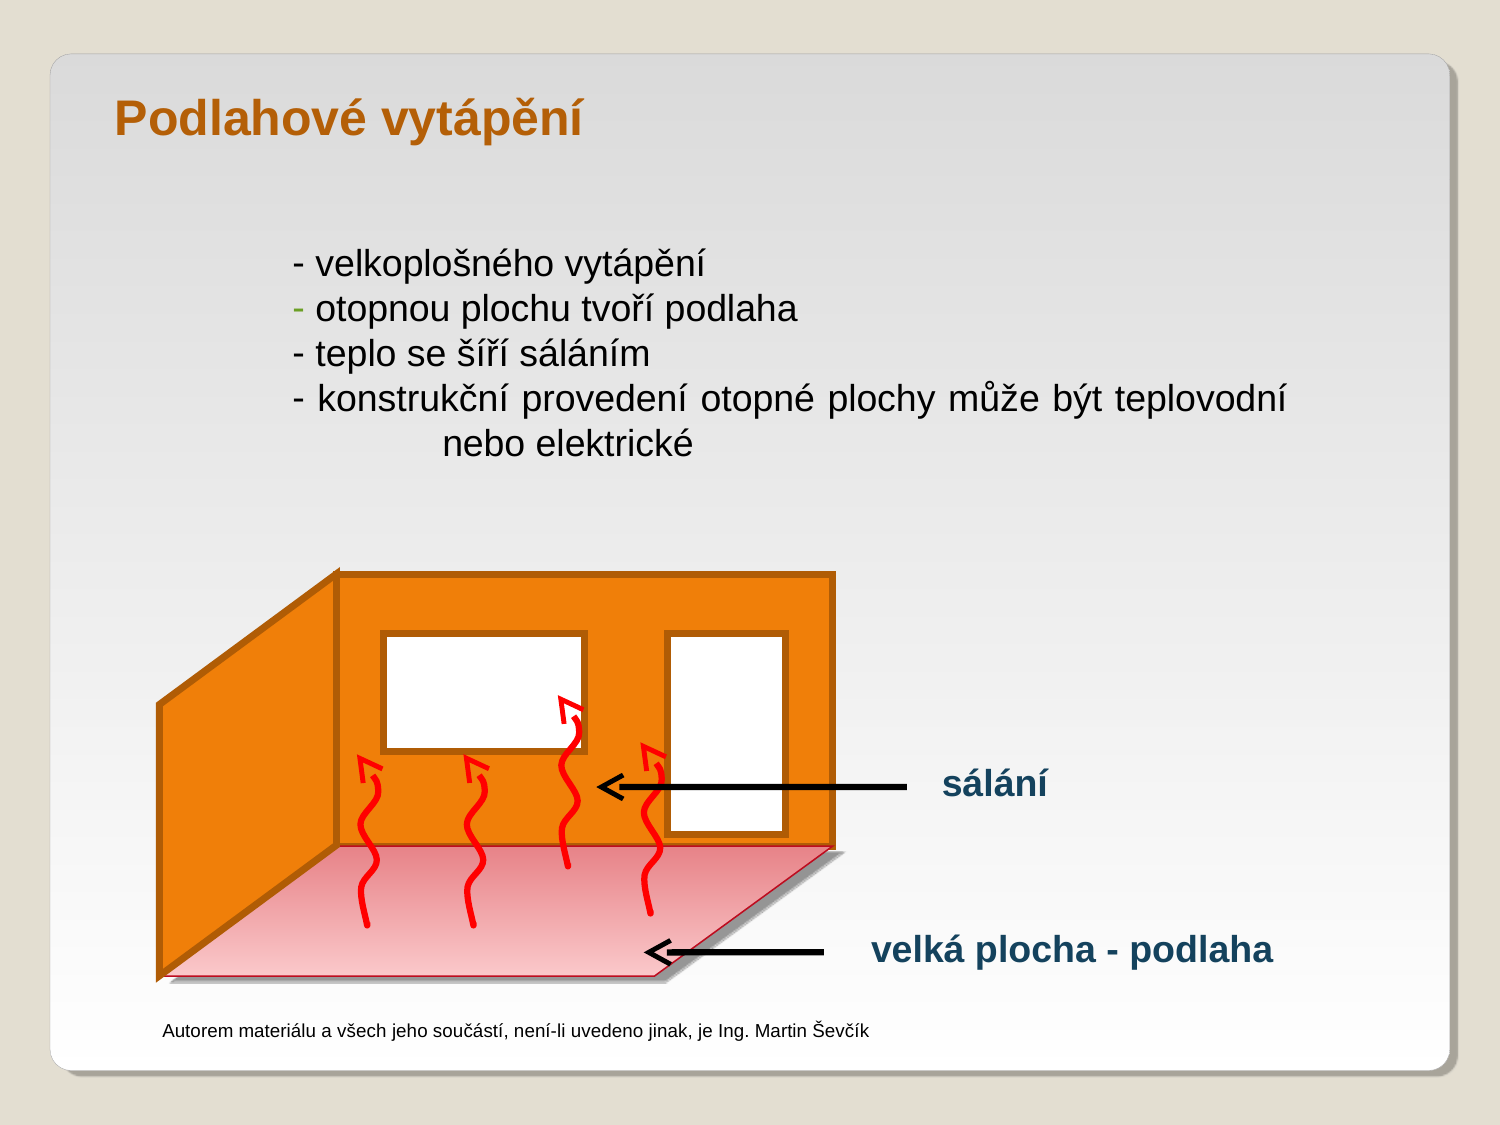

Podlahové vytápění
 velkoplošného vytápění
 otopnou plochu tvoří podlaha
 teplo se šíří sáláním
 konstrukční provedení otopné plochy může být teplovodní 	nebo elektrické
sálání
velká plocha - podlaha
Autorem materiálu a všech jeho součástí, není-li uvedeno jinak, je Ing. Martin Ševčík